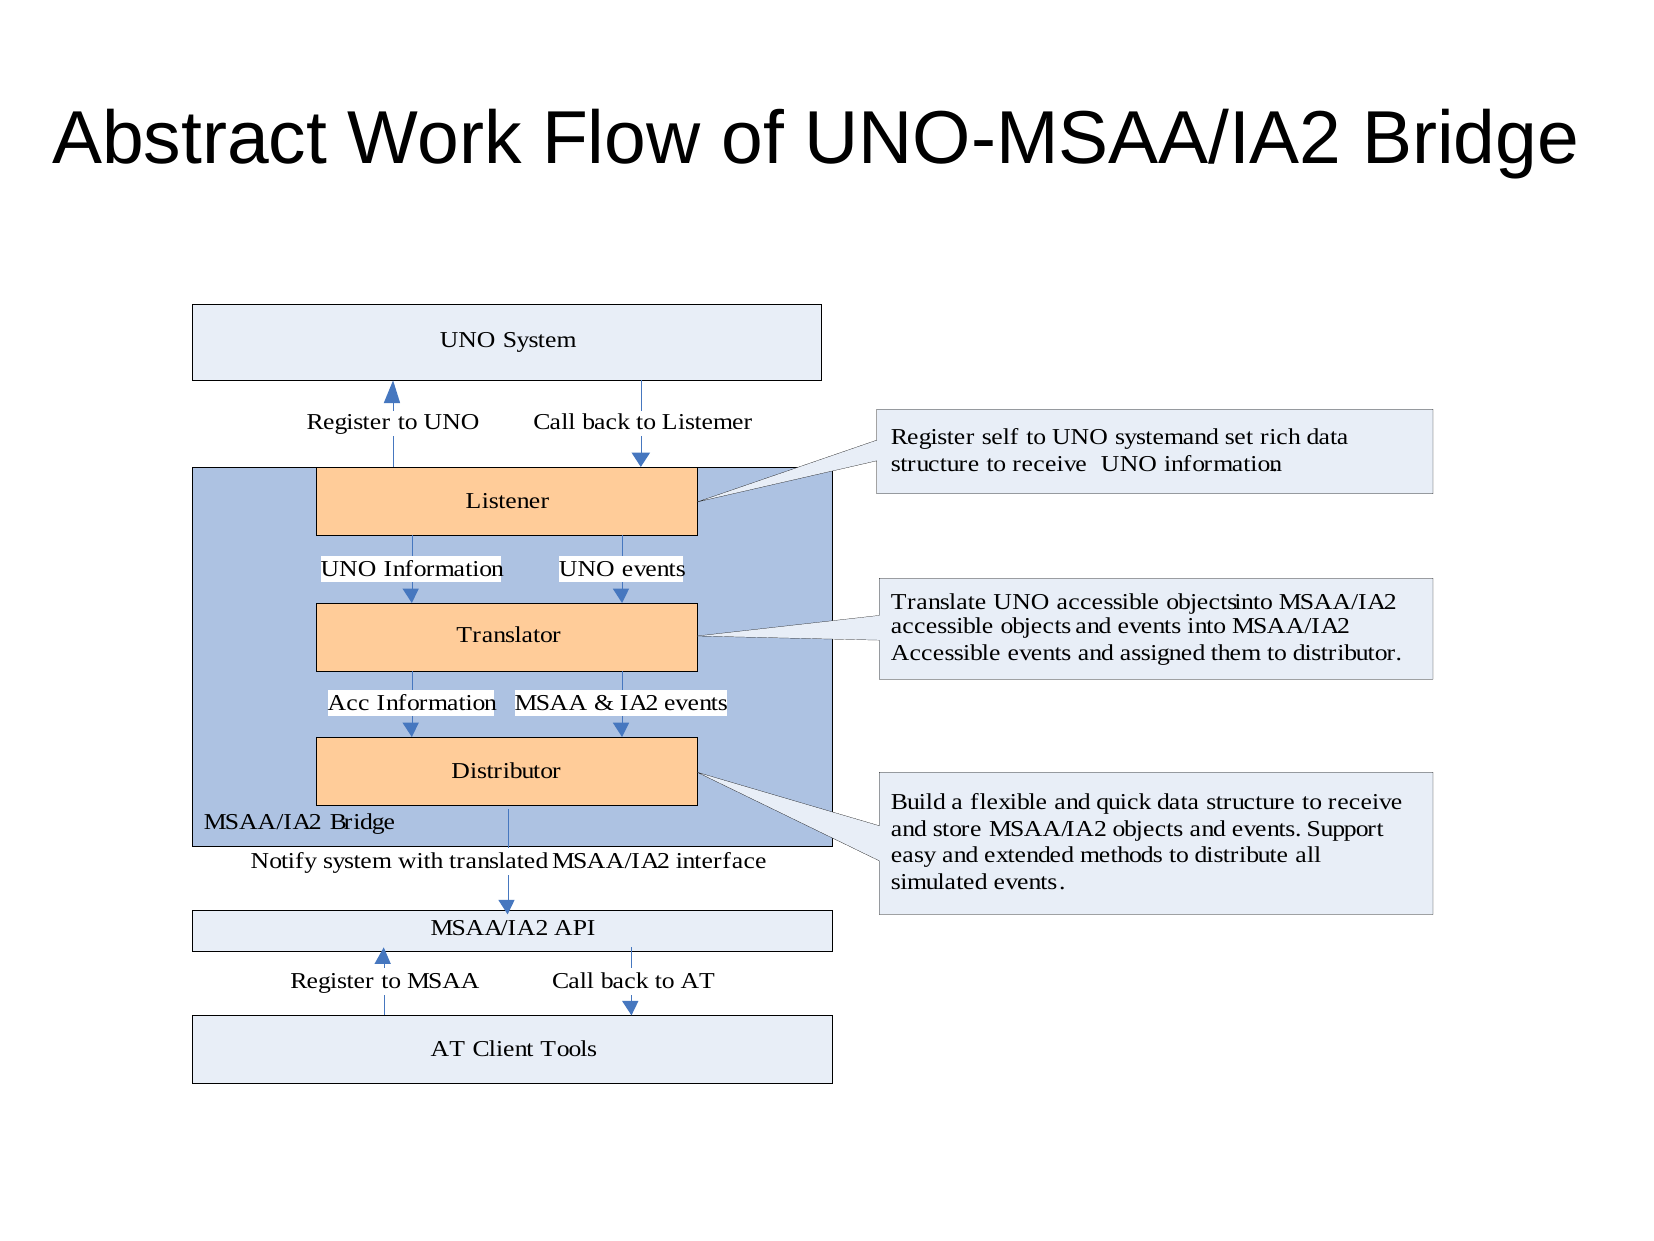

# Abstract Work Flow of UNO-MSAA/IA2 Bridge